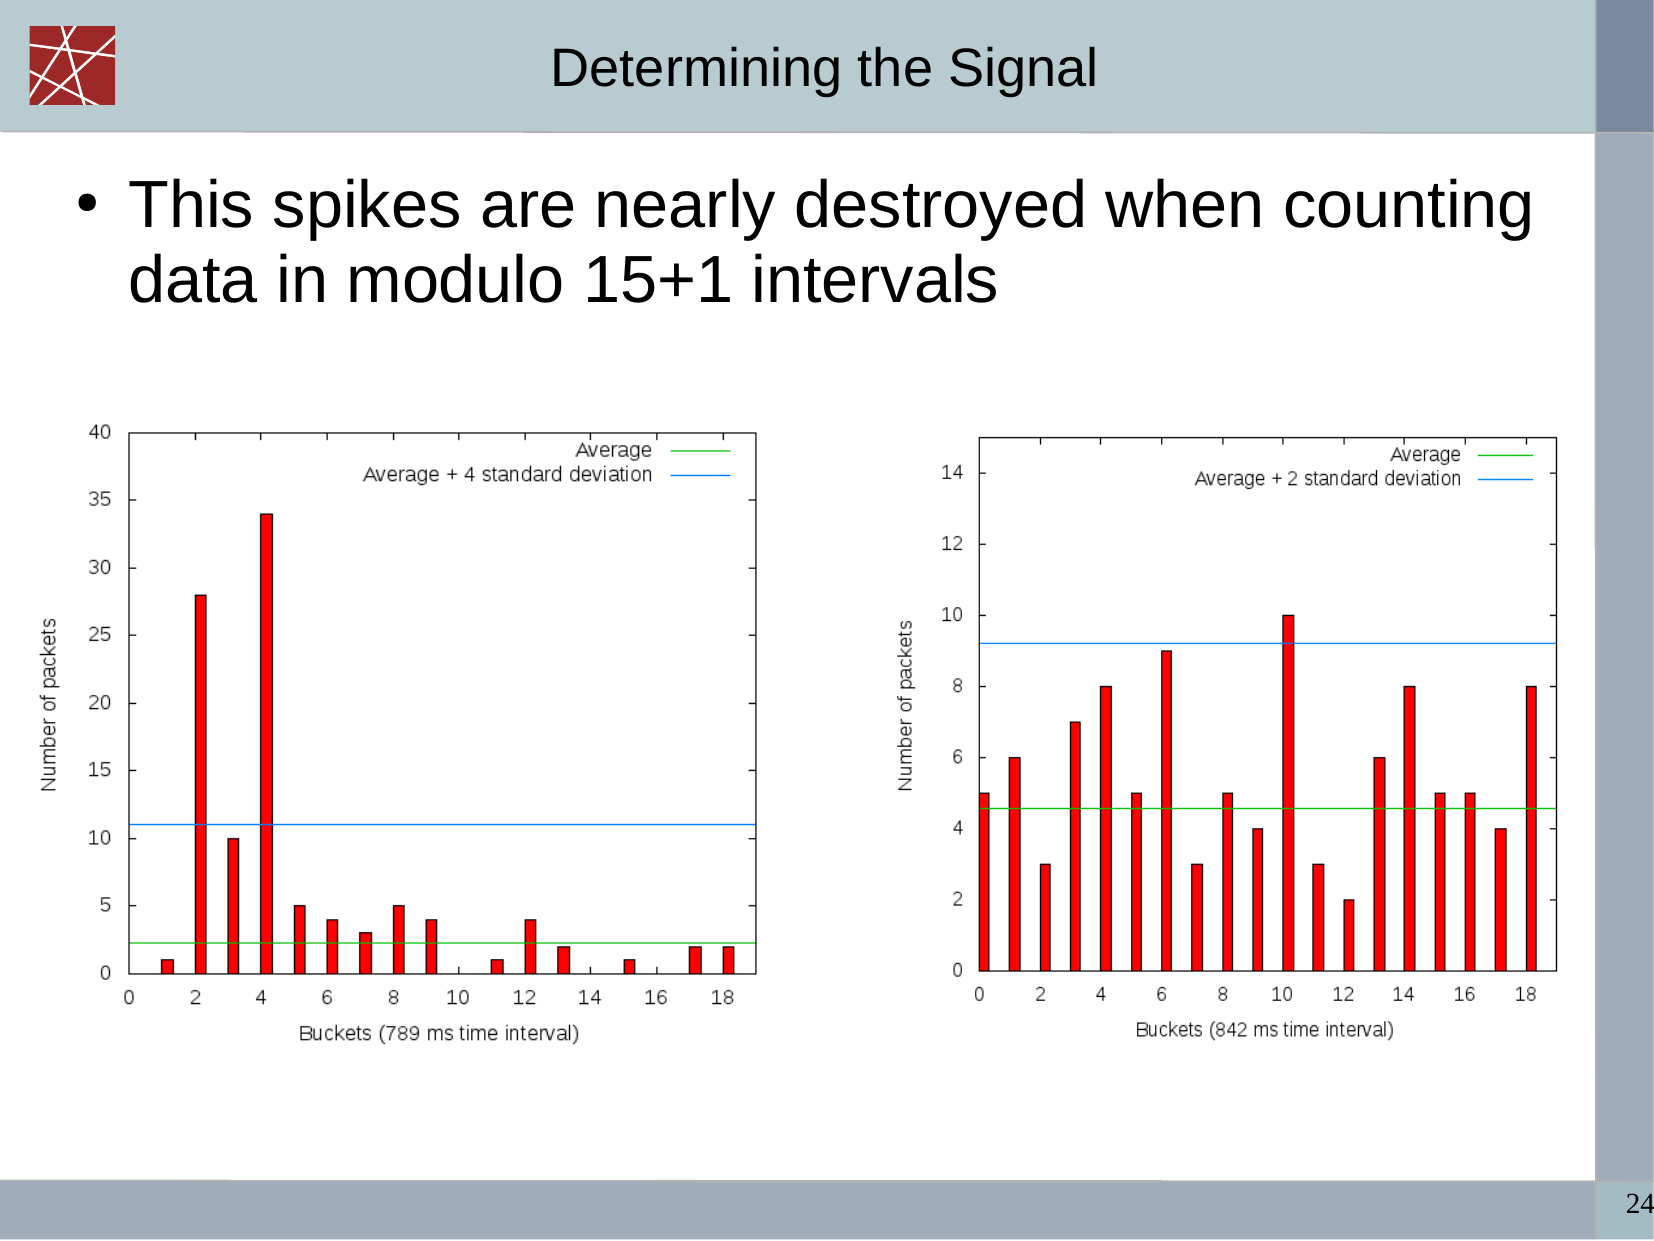

# Determining the Signal
This spikes are nearly destroyed when counting data in modulo 15+1 intervals
24